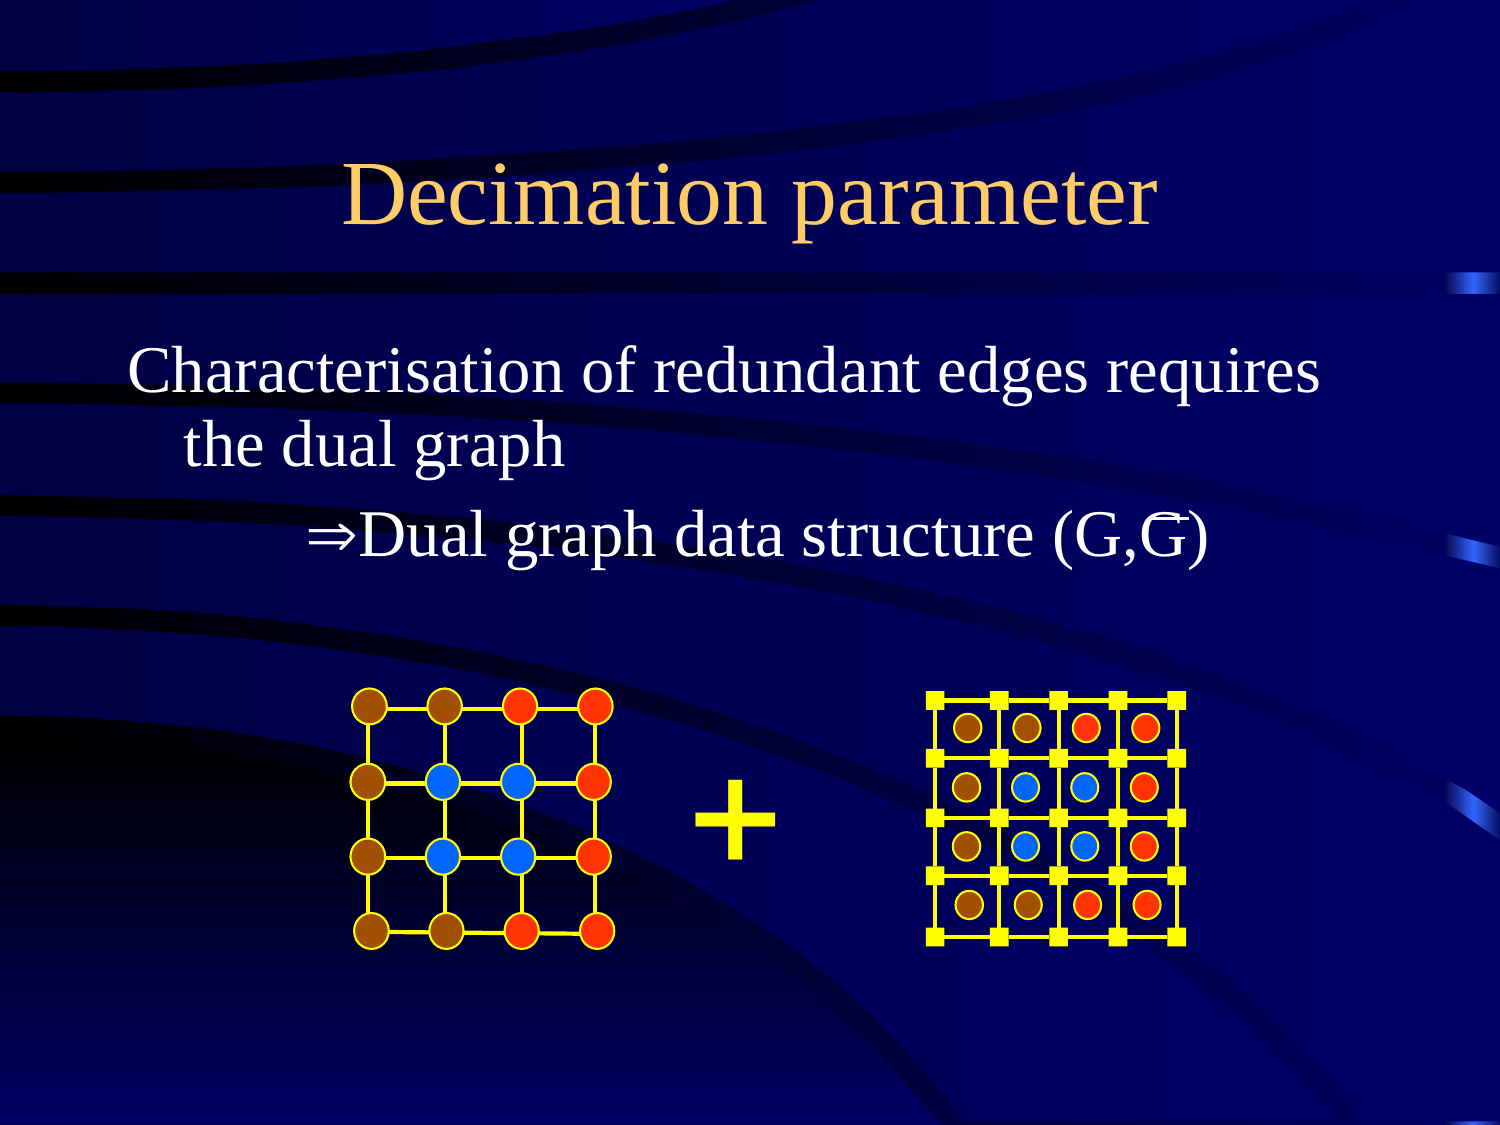

# Decimation parameter
Characterisation of redundant edges requires the dual graph
 Dual graph data structure (G,G)